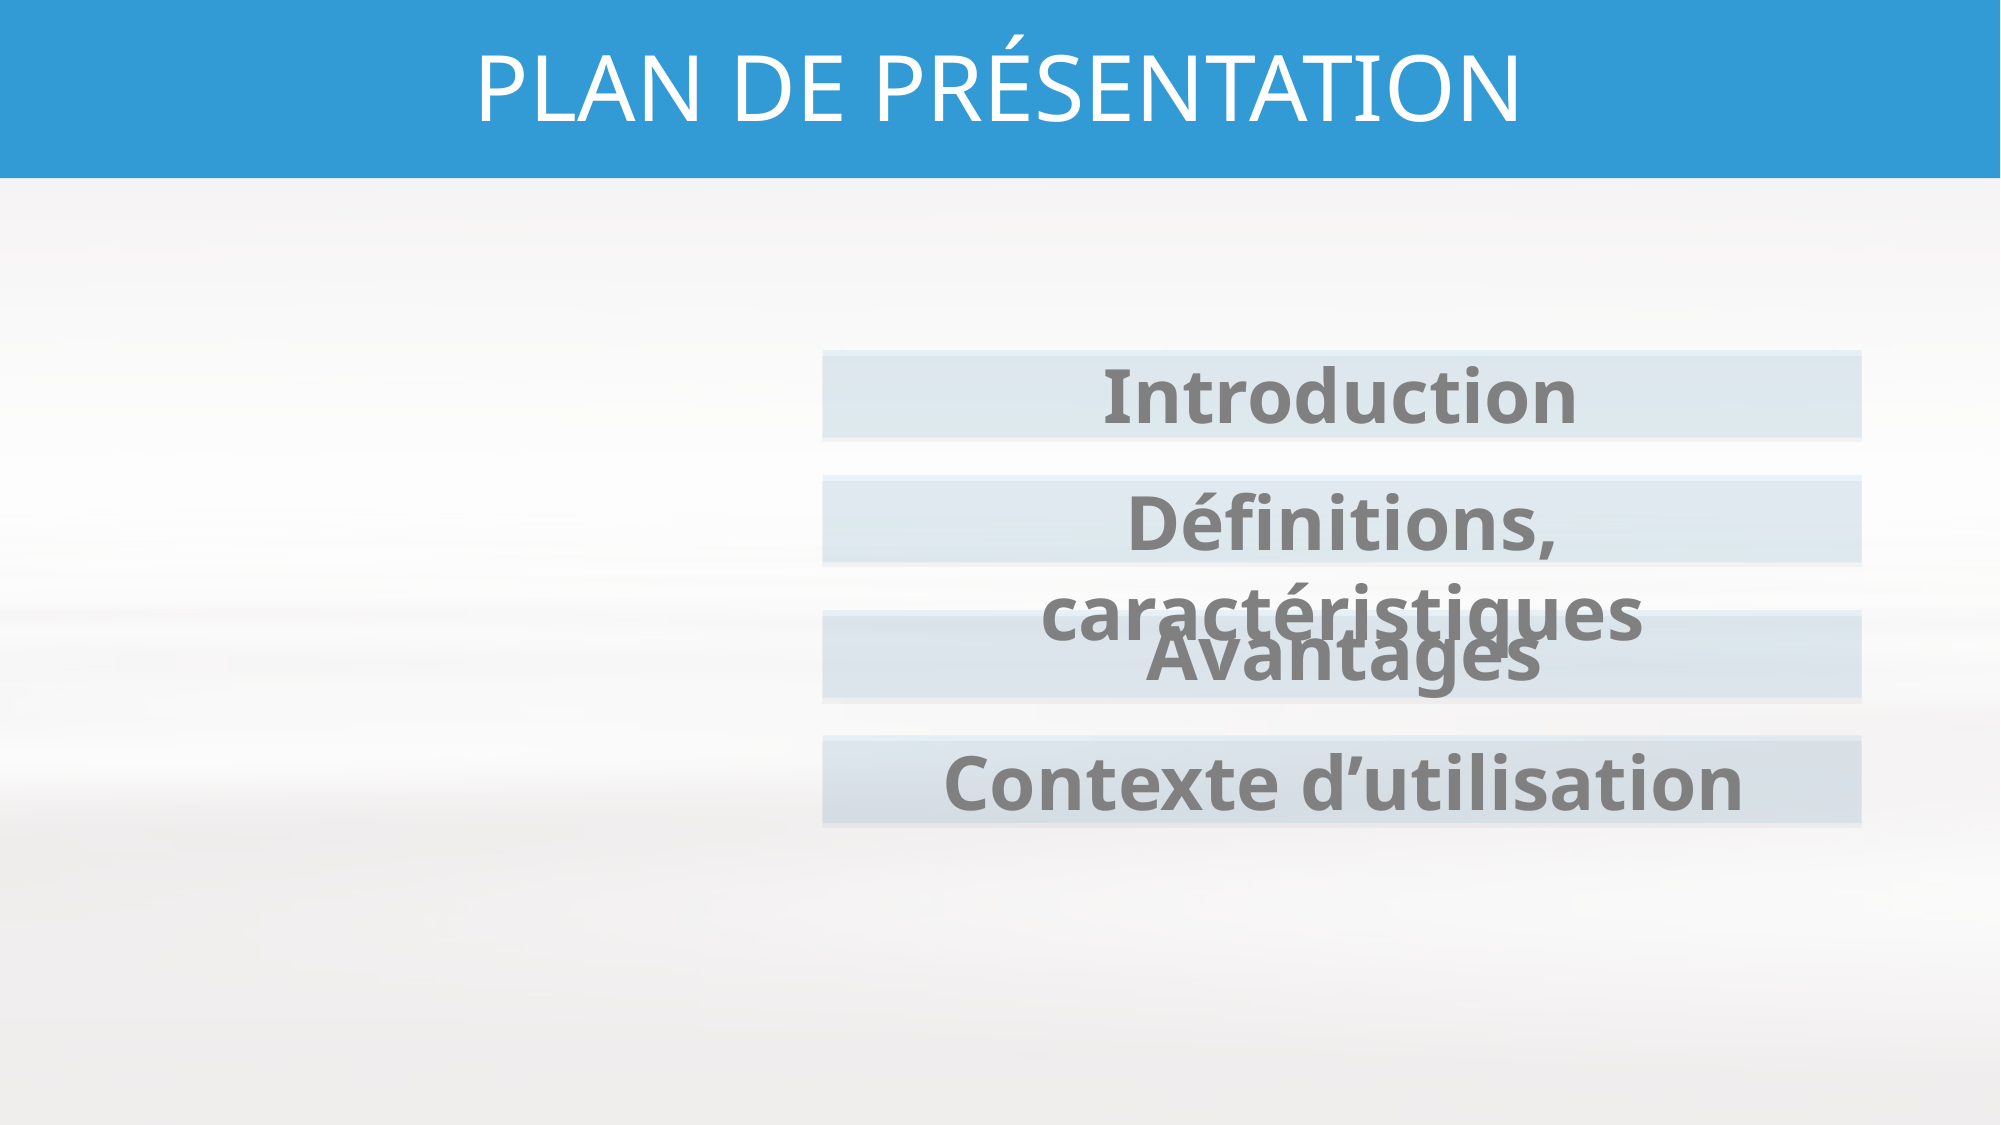

PLAN DE PRÉSENTATION
Introduction
Définitions, caractéristiques
Avantages
Contexte d’utilisation